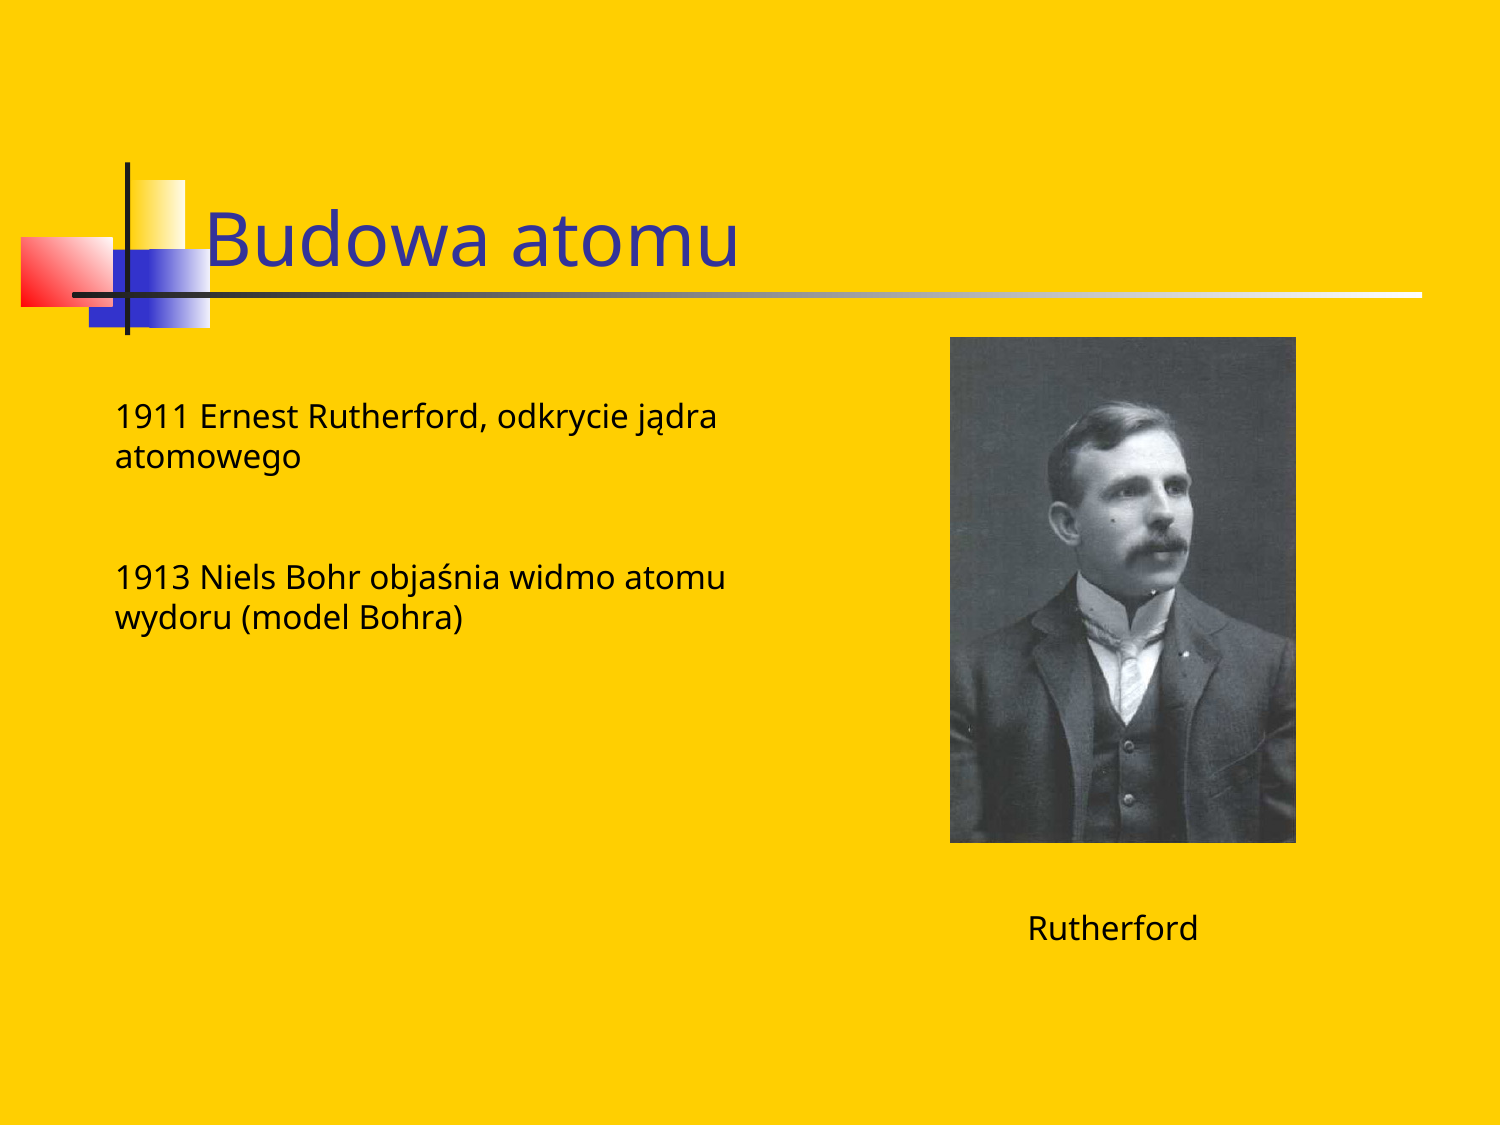

# Budowa atomu
1911 Ernest Rutherford, odkrycie jądra atomowego
1913 Niels Bohr objaśnia widmo atomu wydoru (model Bohra)
Rutherford